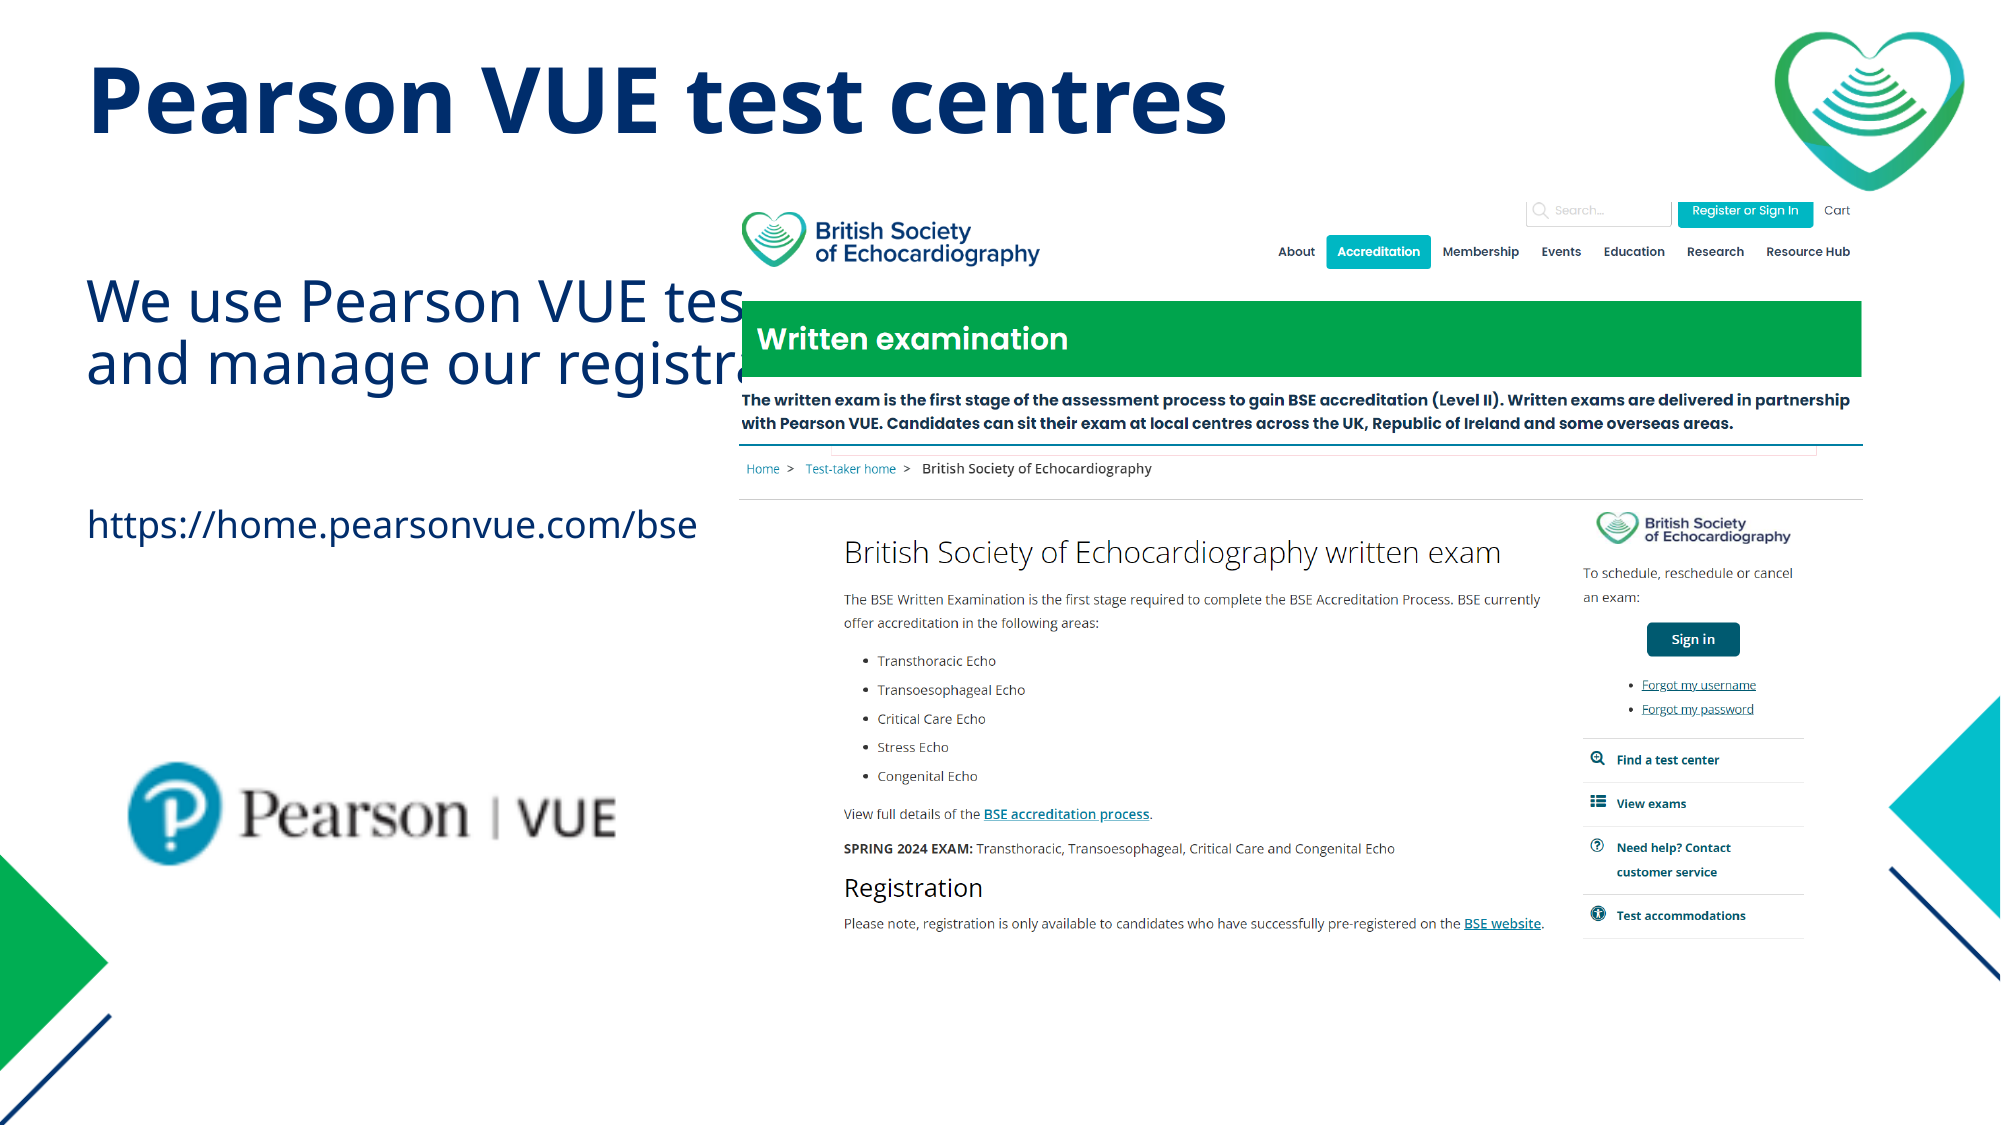

# Pearson VUE test centres
We use Pearson VUE test centres to deliver the exam and manage our registrations.
https://home.pearsonvue.com/bse